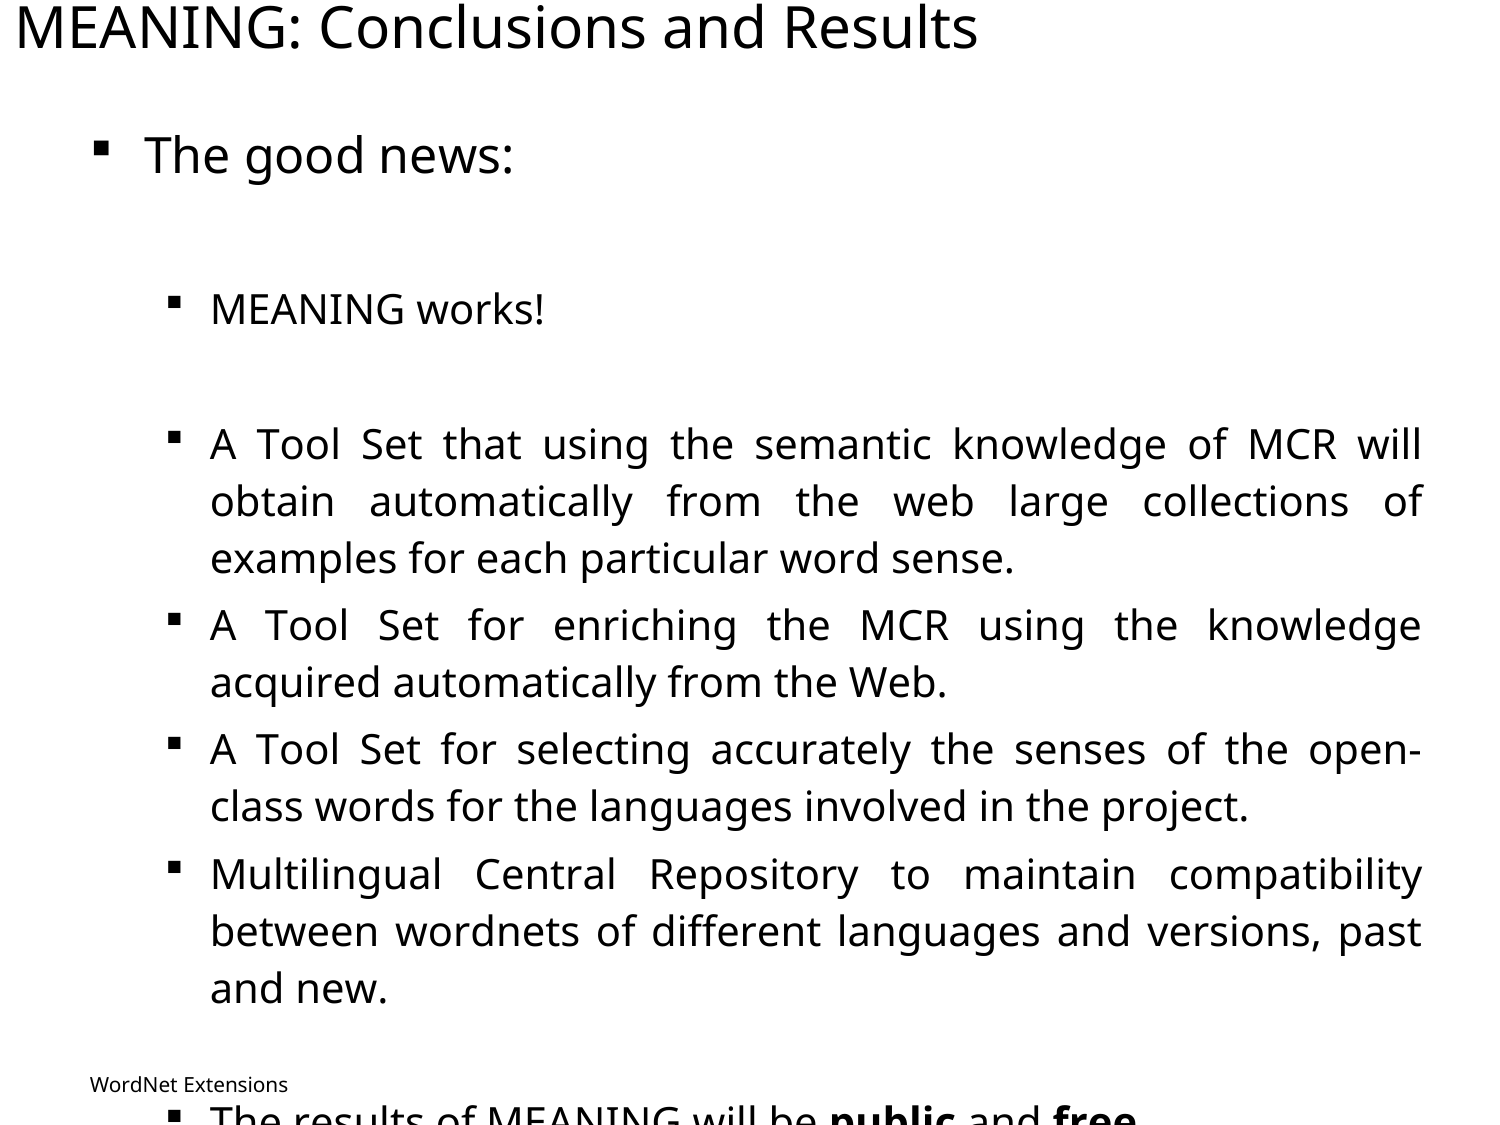

# MEANING: Conclusions and Results
The good news:
MEANING works!
A Tool Set that using the semantic knowledge of MCR will obtain automatically from the web large collections of examples for each particular word sense.
A Tool Set for enriching the MCR using the knowledge acquired automatically from the Web.
A Tool Set for selecting accurately the senses of the open-class words for the languages involved in the project.
Multilingual Central Repository to maintain compatibility between wordnets of different languages and versions, past and new.
The results of MEANING will be public and free.